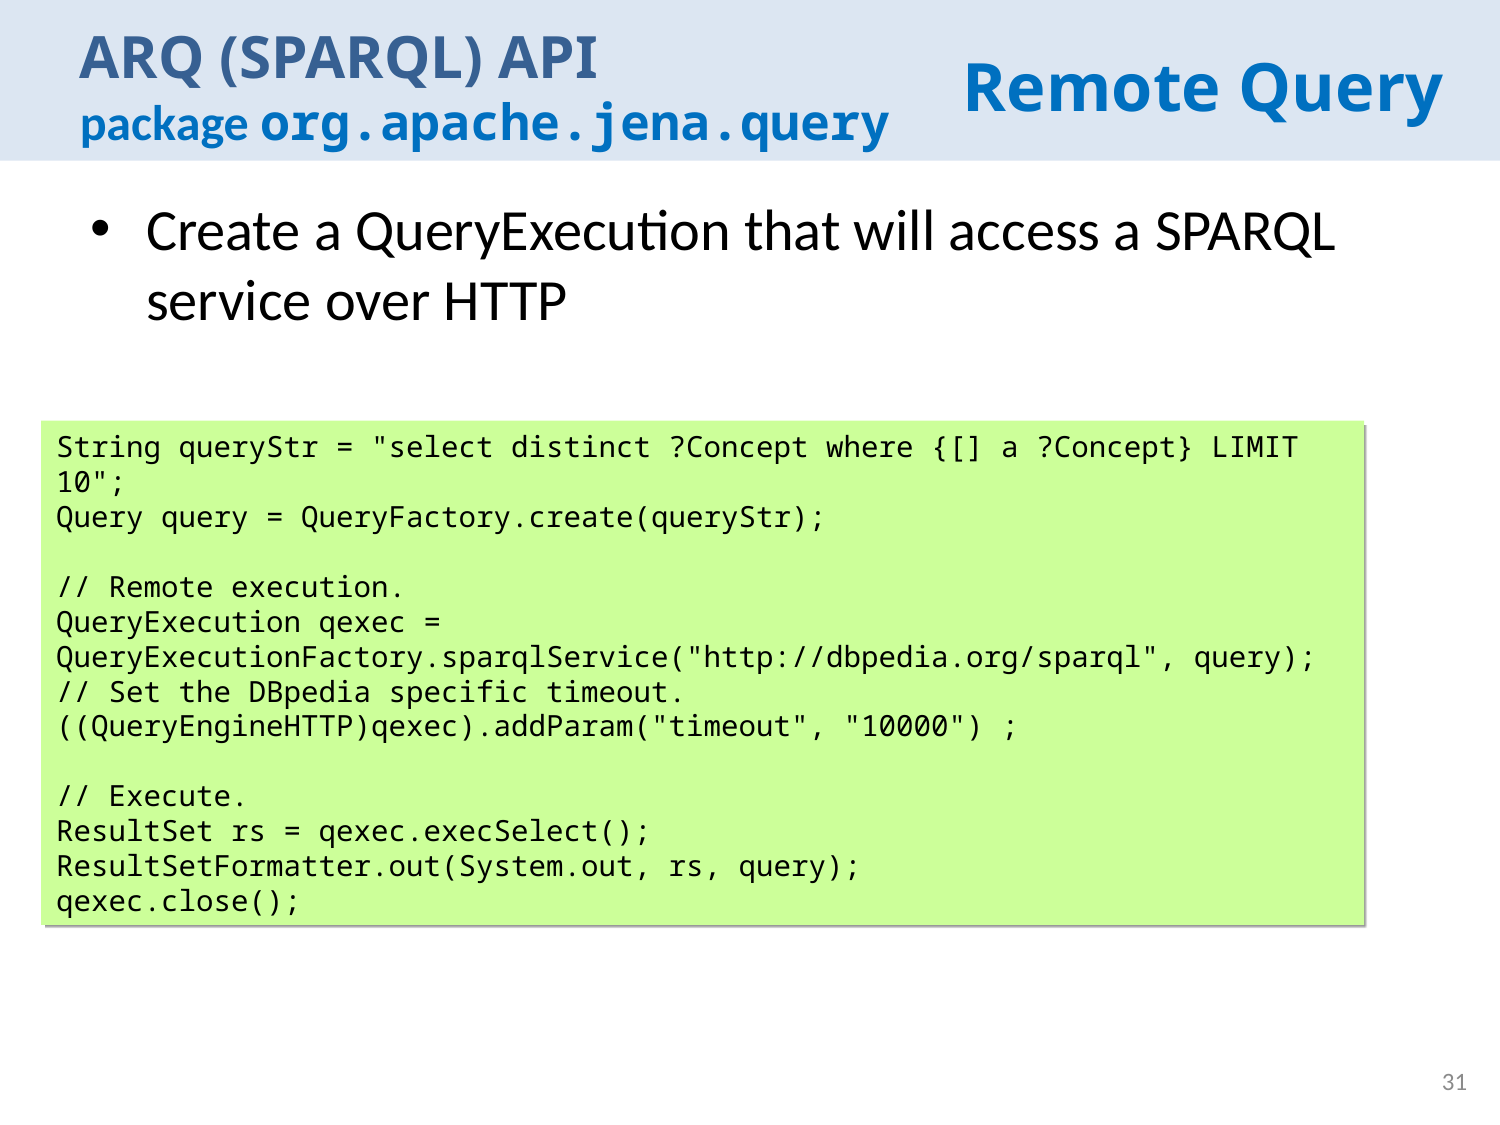

ARQ (SPARQL) API
package org.apache.jena.query
Remote Query
# Create a QueryExecution that will access a SPARQL service over HTTP
String queryStr = "select distinct ?Concept where {[] a ?Concept} LIMIT 10";
Query query = QueryFactory.create(queryStr);
// Remote execution.
QueryExecution qexec = QueryExecutionFactory.sparqlService("http://dbpedia.org/sparql", query);
// Set the DBpedia specific timeout.
((QueryEngineHTTP)qexec).addParam("timeout", "10000") ;
// Execute.
ResultSet rs = qexec.execSelect();
ResultSetFormatter.out(System.out, rs, query);
qexec.close();